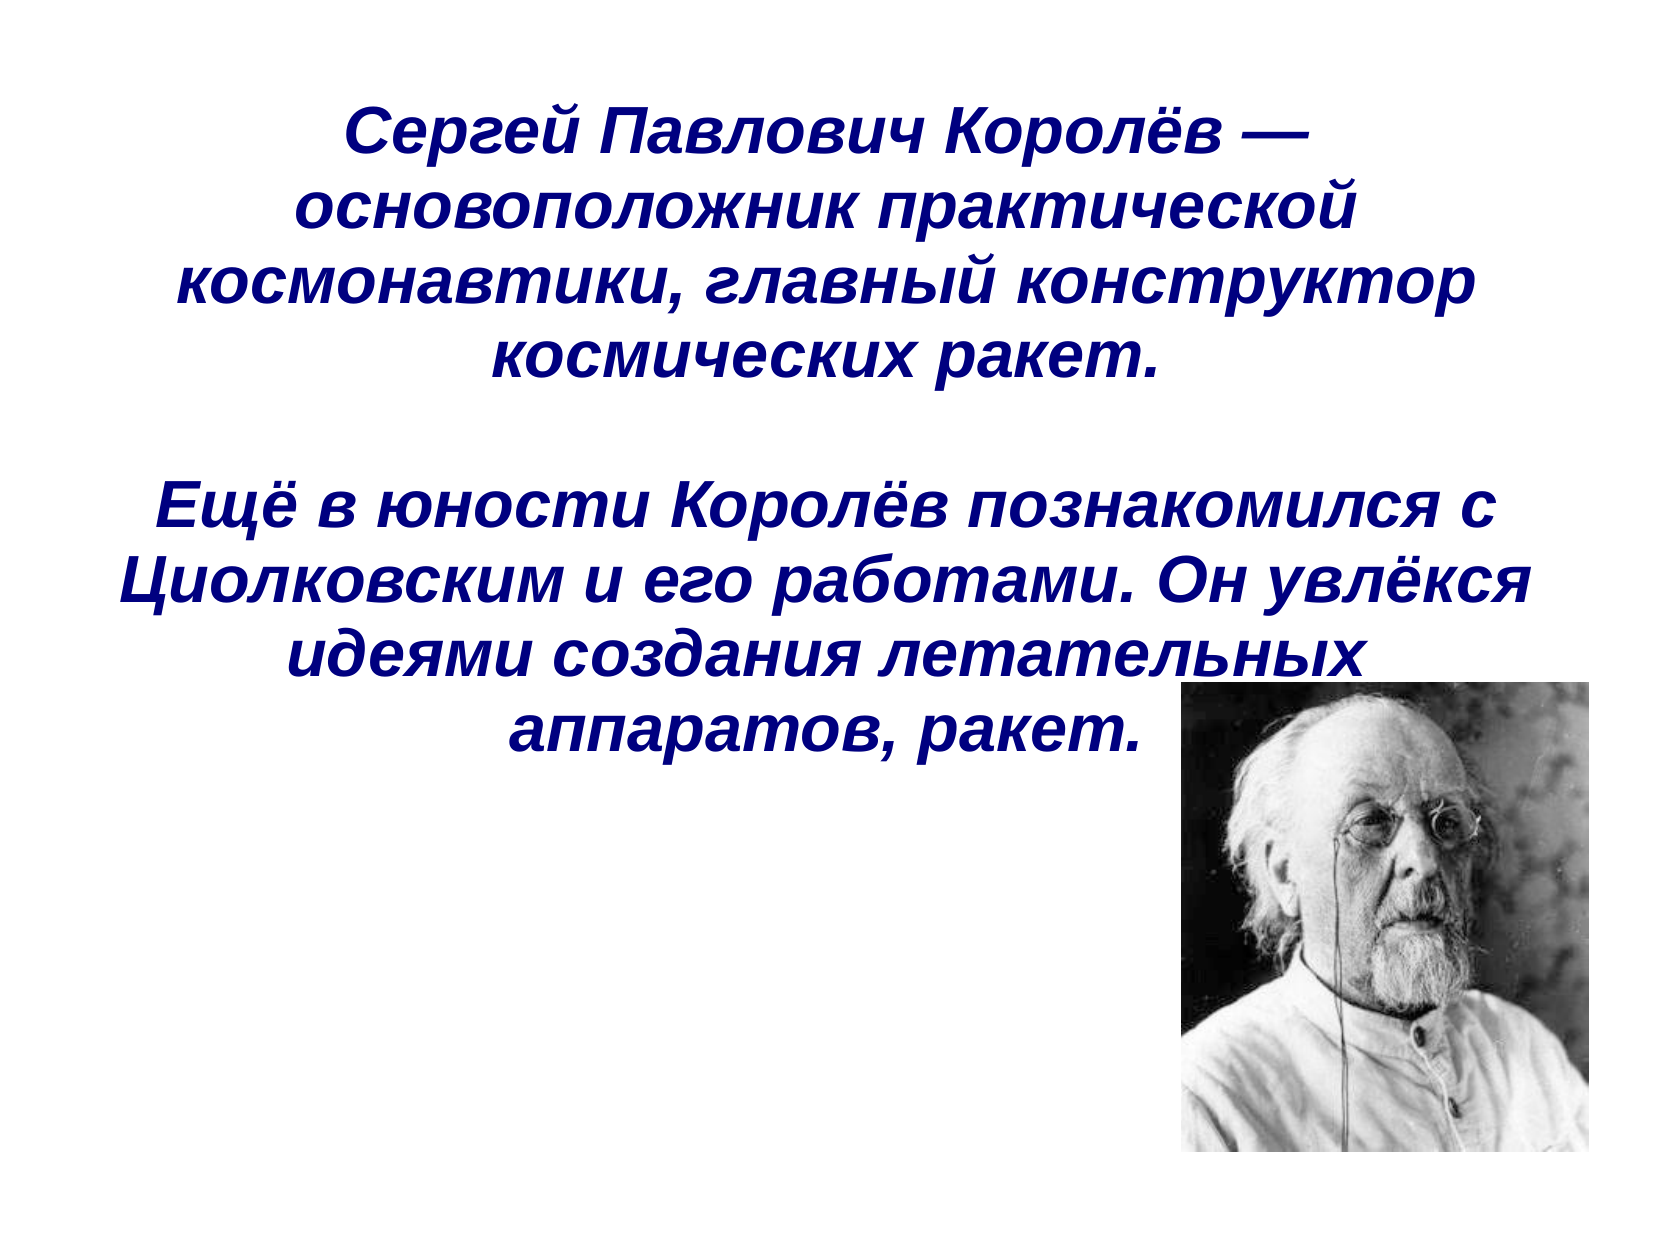

# Сергей Павлович Королёв — основоположник практической космонавтики, главный конструктор космических ракет.
Ещё в юности Королёв познакомился с Циолковским и его работами. Он увлёкся идеями создания летательных аппаратов, ракет.